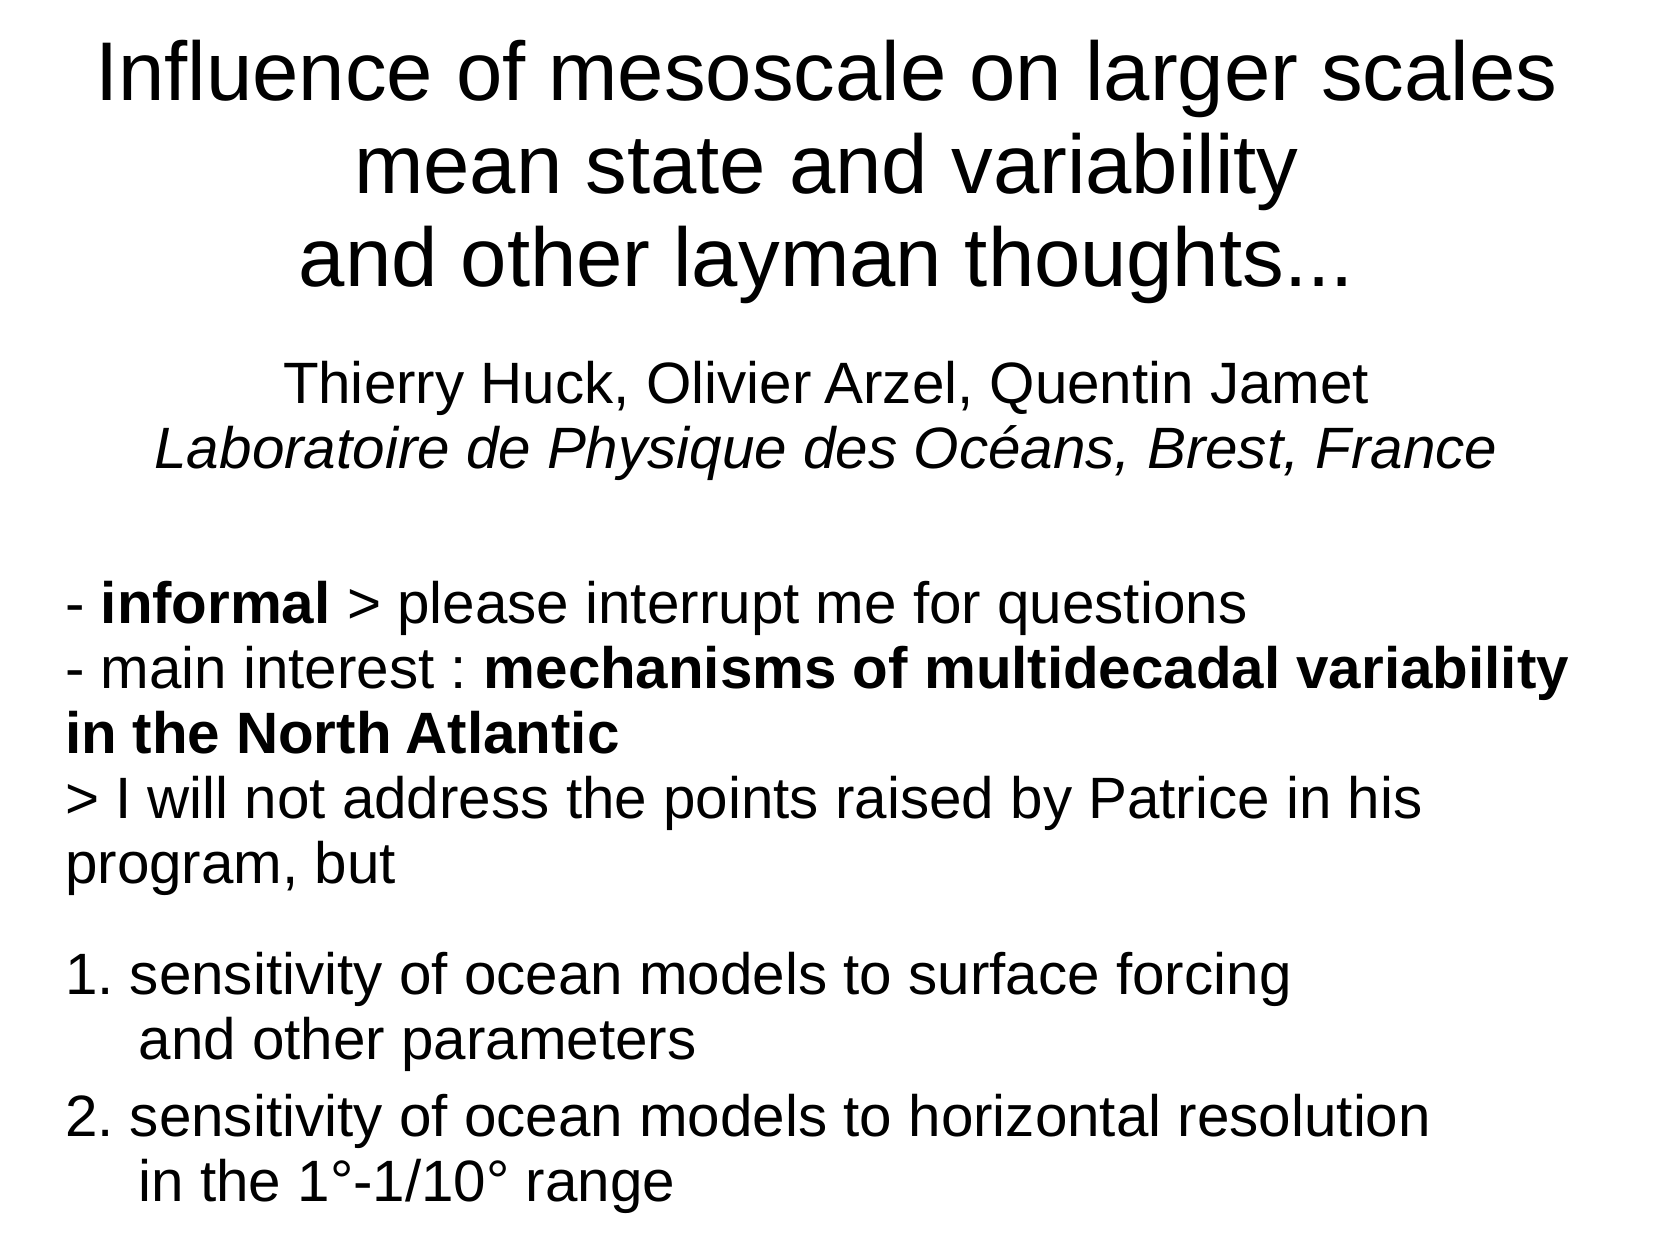

# Influence of mesoscale on larger scales mean state and variability and other layman thoughts... Thierry Huck, Olivier Arzel, Quentin Jamet Laboratoire de Physique des Océans, Brest, France
- informal > please interrupt me for questions
- main interest : mechanisms of multidecadal variability in the North Atlantic
> I will not address the points raised by Patrice in his program, but
1. sensitivity of ocean models to surface forcing
	and other parameters
2. sensitivity of ocean models to horizontal resolution
	in the 1°-1/10° range